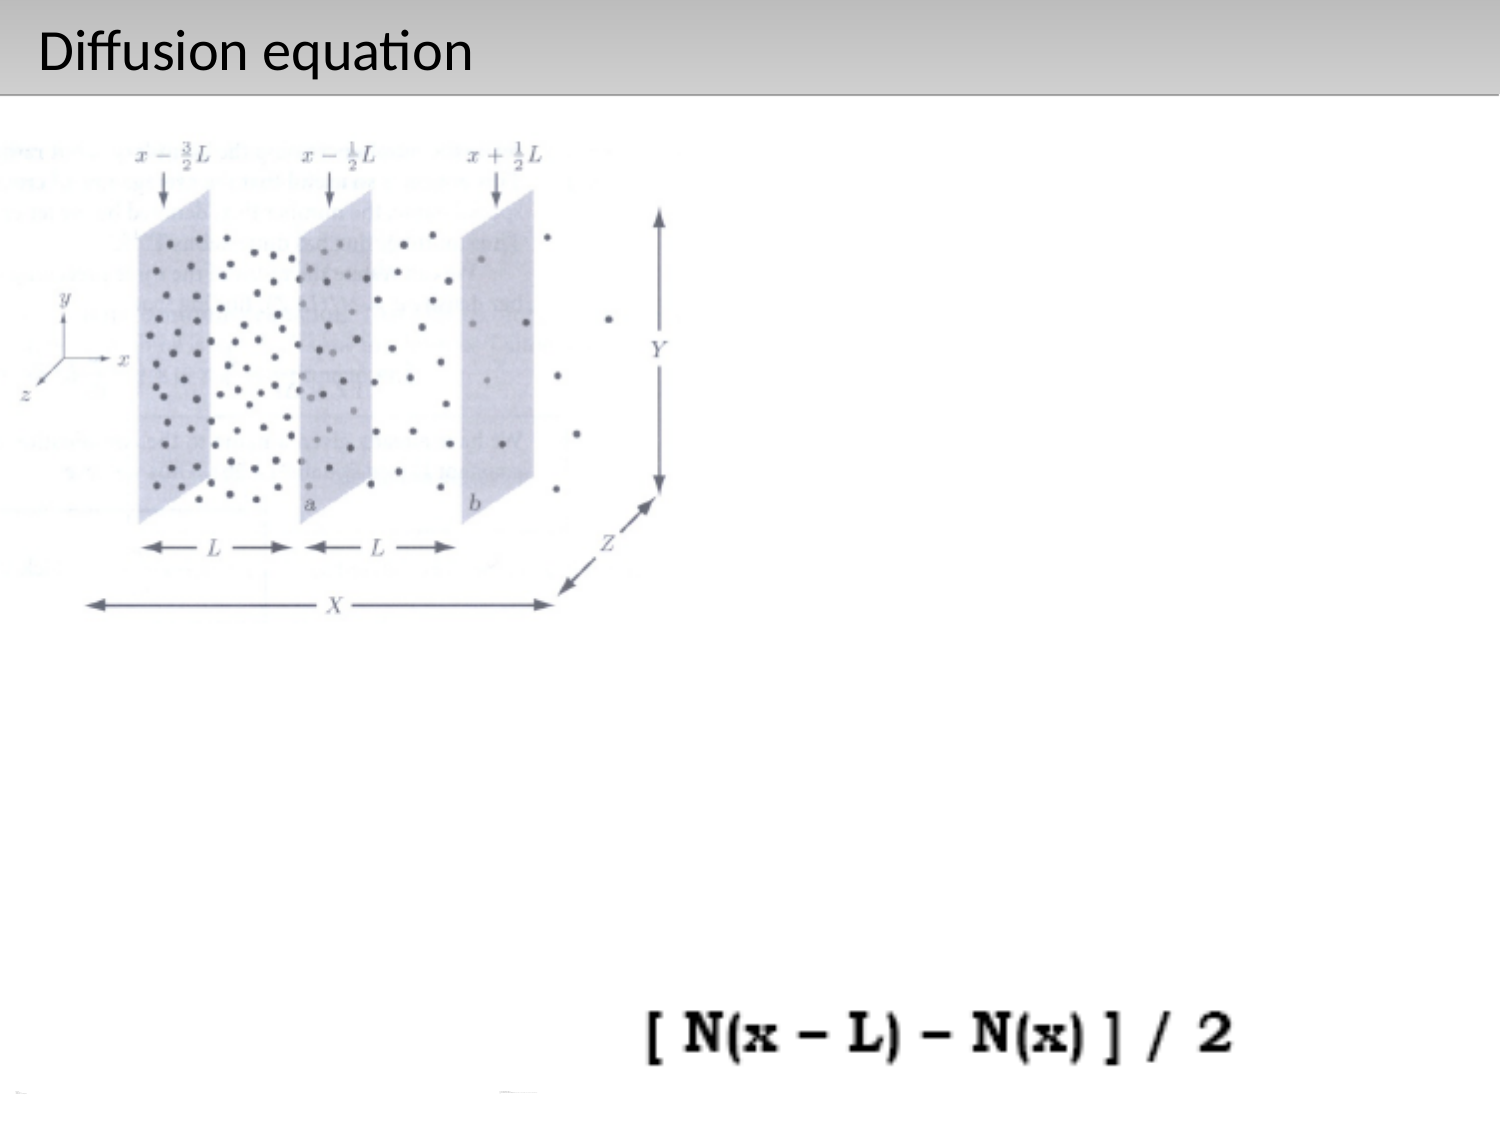

# Diffusion equation
How to determine D?
1. Follow a single moving particle
2. Follow the distribution of many (many!) diffusing particles
Assume non-uniform distribution in x, but uniform in y and z.
N(x) Total number of particles in a slot centered at x
Assume that at every time step Δt every particle moves a distance L to the left or the right, at random. In the slot represented by (N – L), there is an excess of particles. This leads to a flow to the right.
The net number of particles crossing the boundary ”a” from left to right
is then